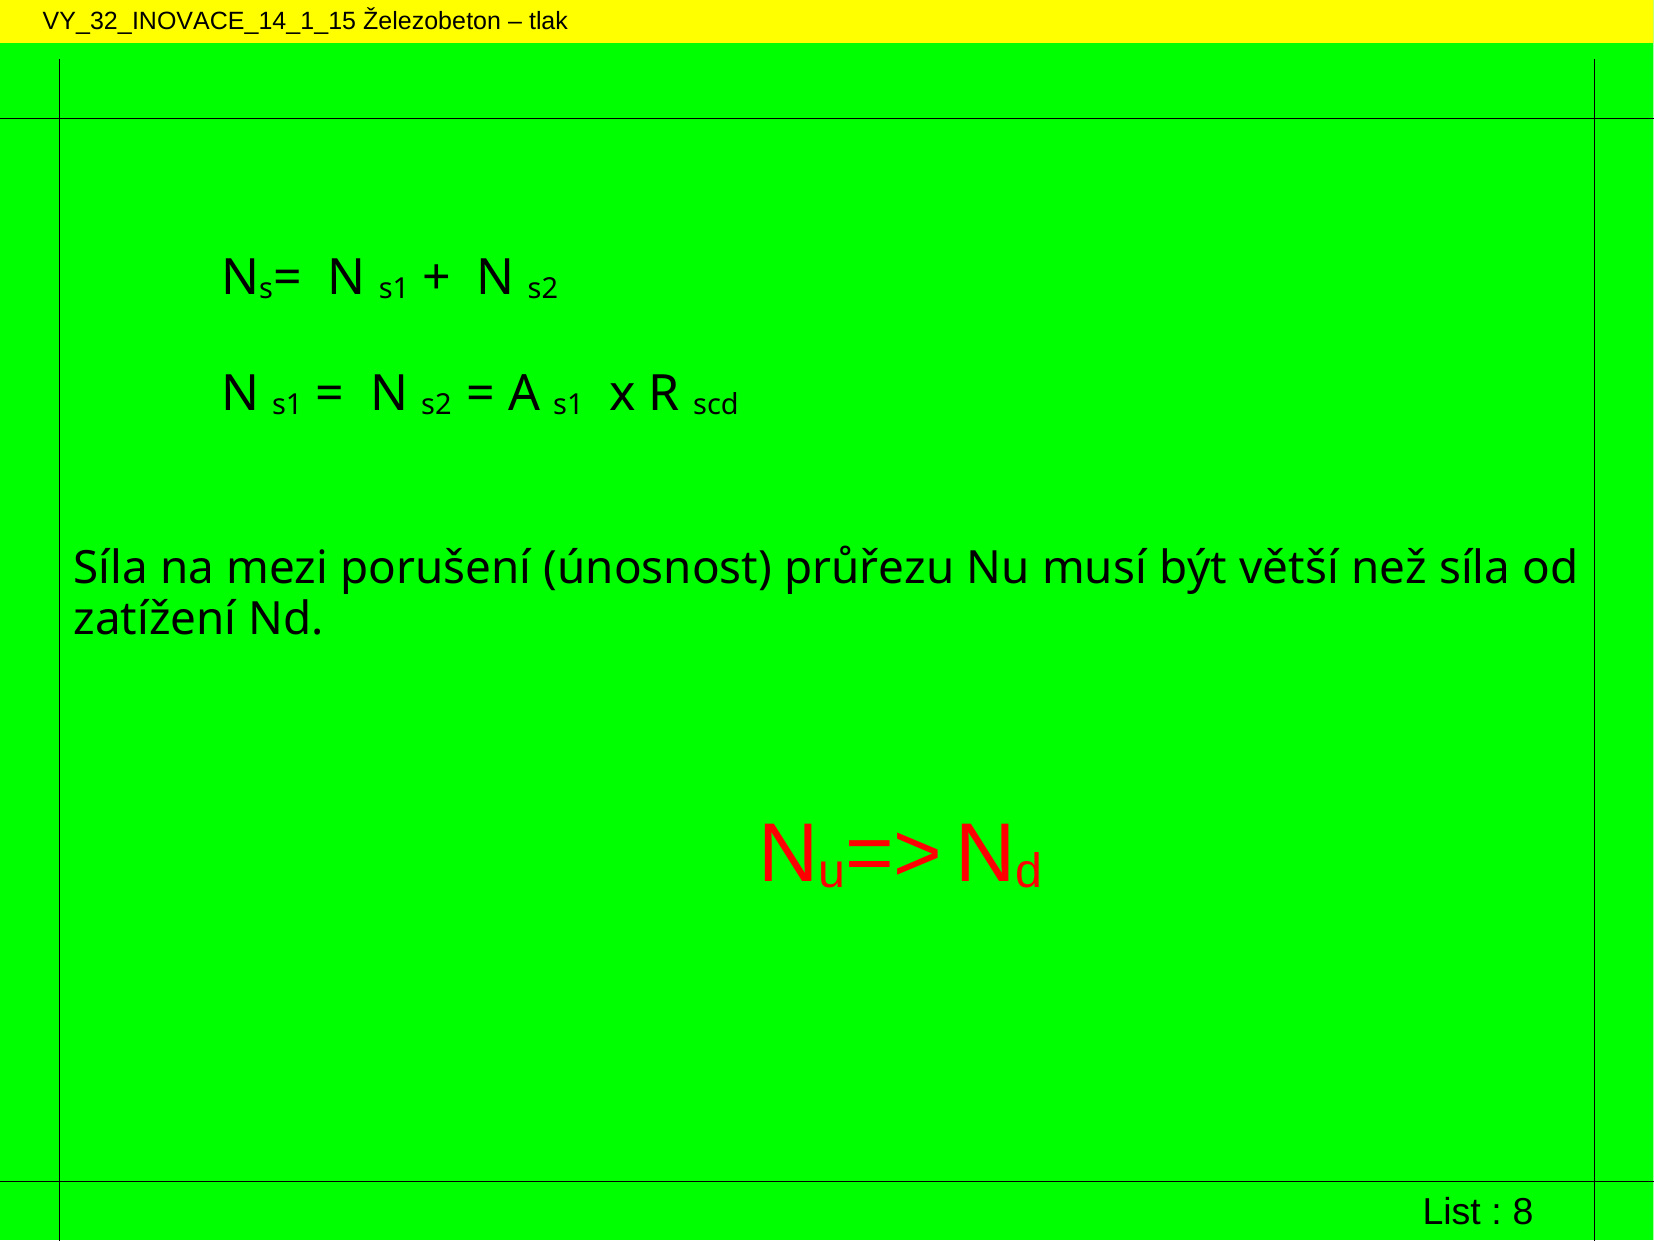

VY_32_INOVACE_14_1_15 Železobeton – tlak
		Ns= N s1 + N s2
		N s1 = N s2 = A s1 x R scd
Síla na mezi porušení (únosnost) průřezu Nu musí být větší než síla od zatížení Nd.
		Nu=> Nd
List :